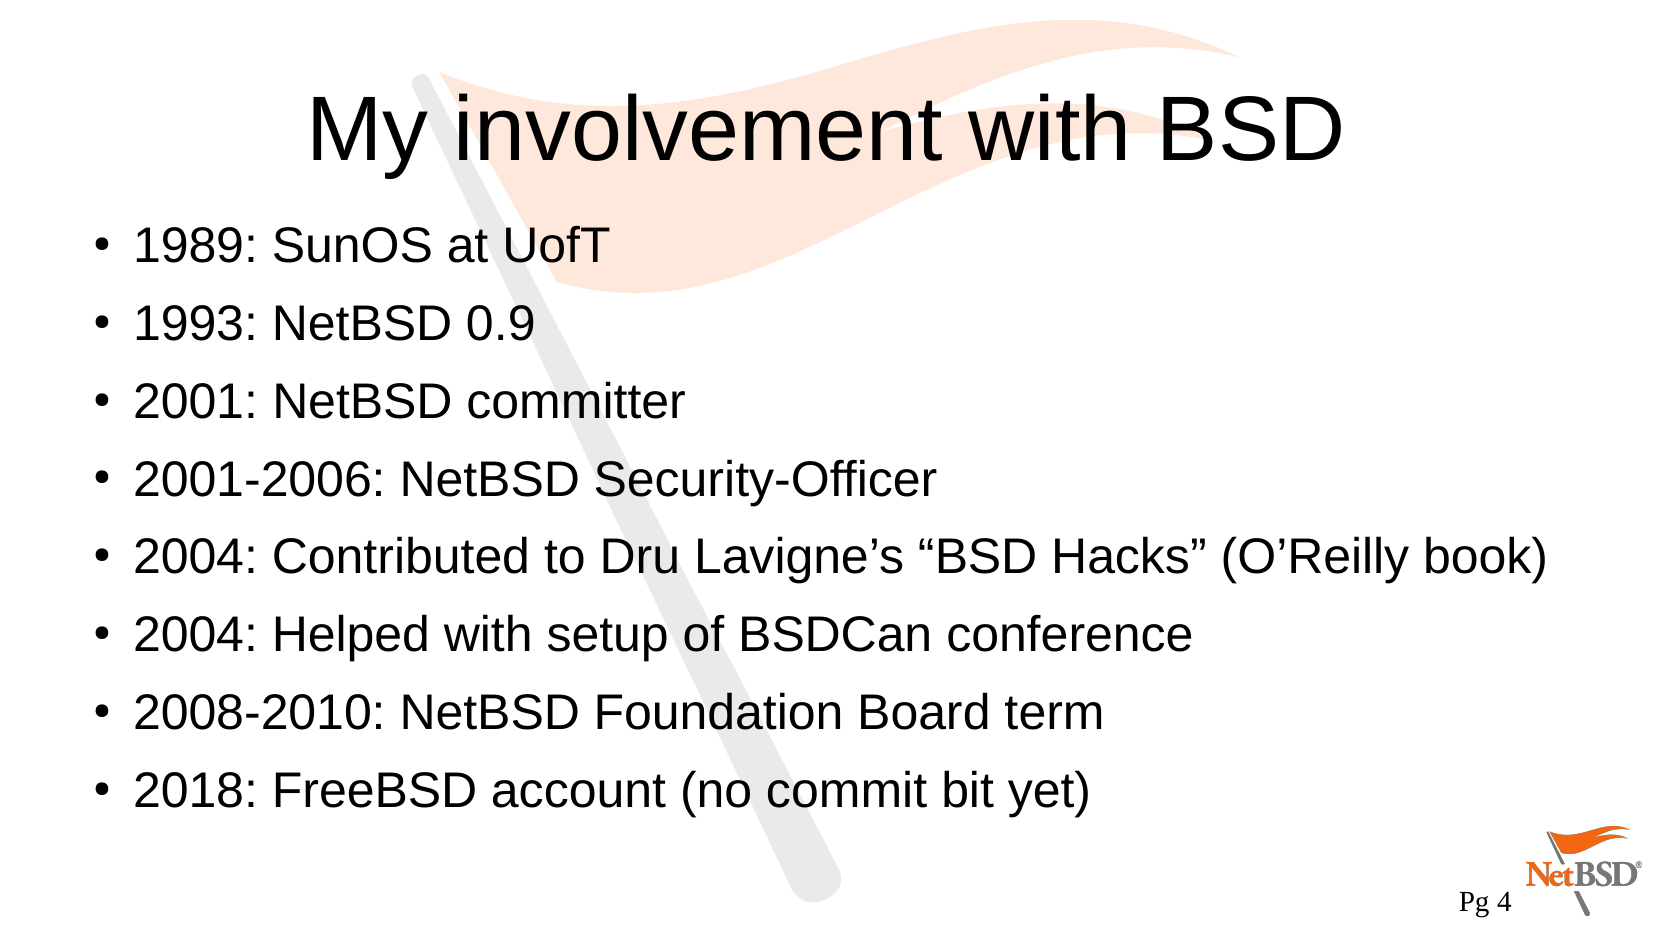

# My involvement with BSD
1989: SunOS at UofT
1993: NetBSD 0.9
2001: NetBSD committer
2001-2006: NetBSD Security-Officer
2004: Contributed to Dru Lavigne’s “BSD Hacks” (O’Reilly book)
2004: Helped with setup of BSDCan conference
2008-2010: NetBSD Foundation Board term
2018: FreeBSD account (no commit bit yet)